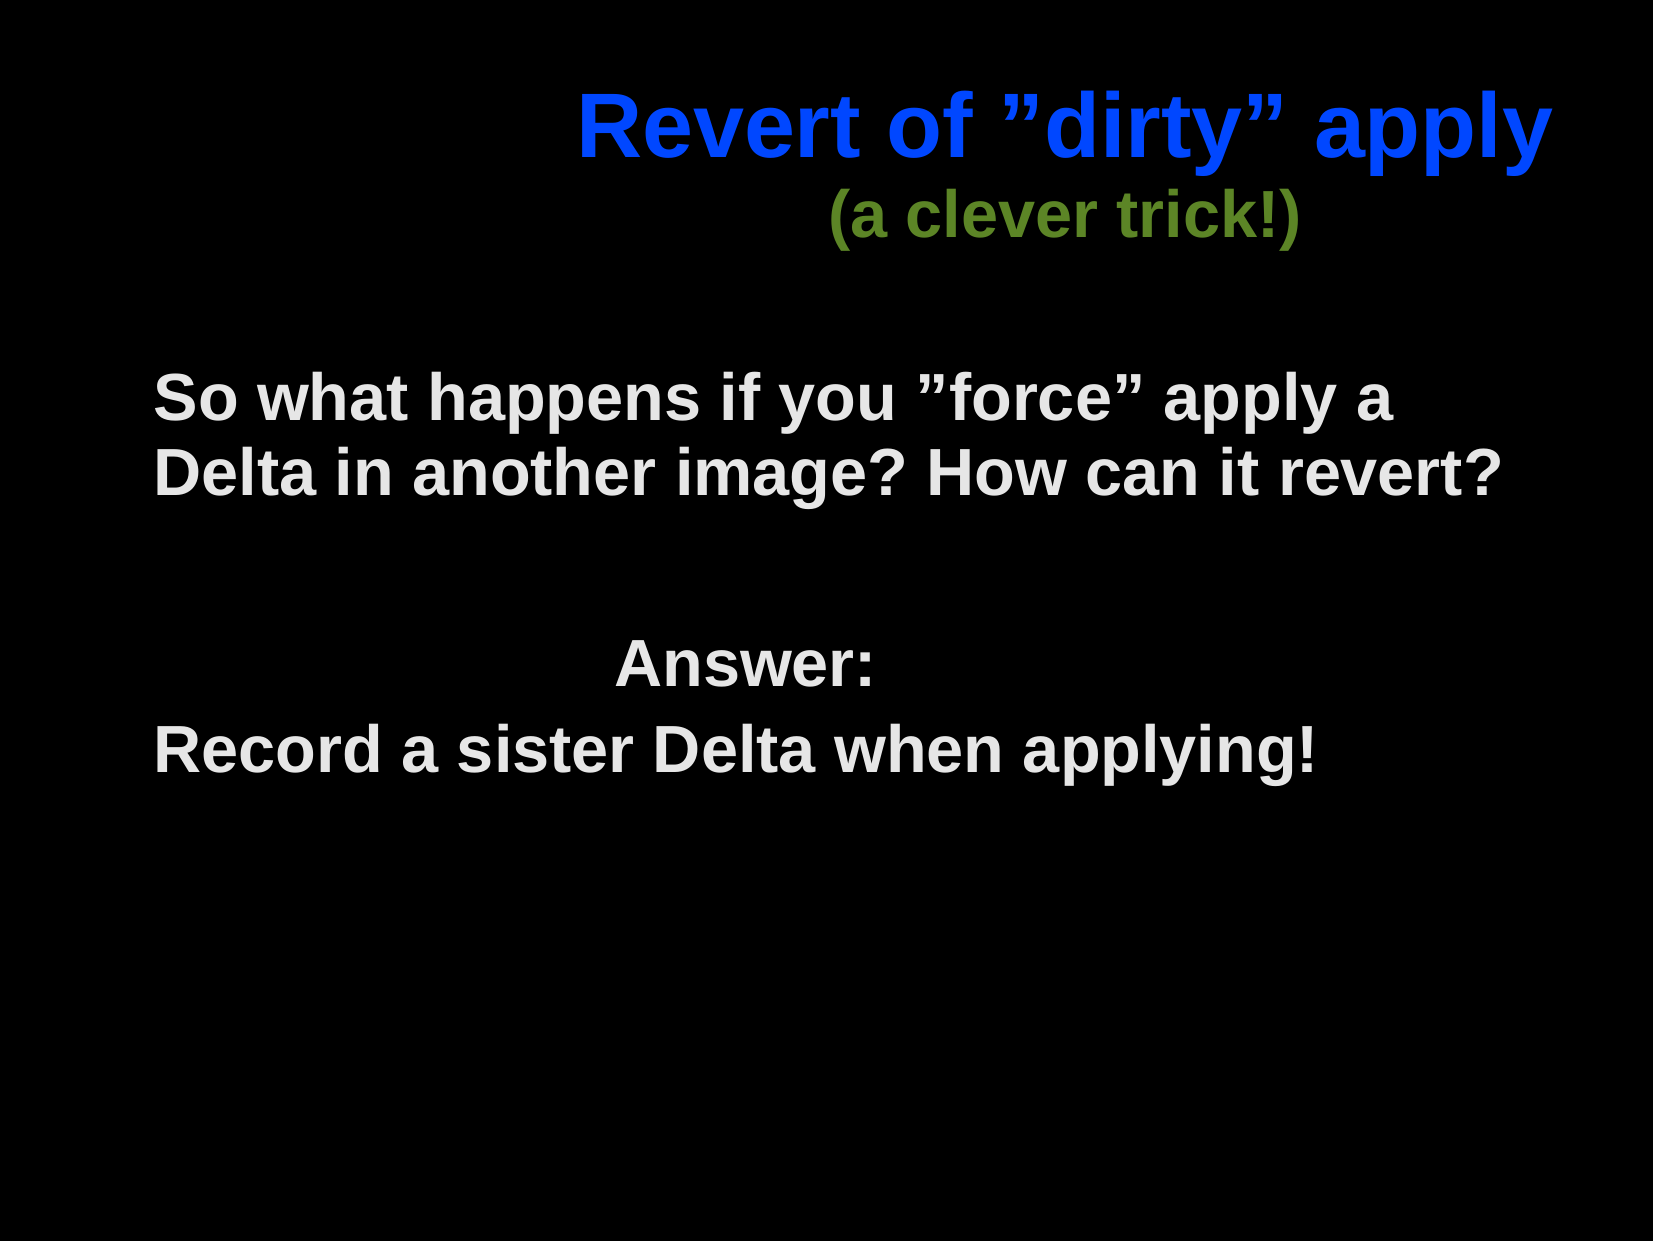

# Revert of ”dirty” apply (a clever trick!)
So what happens if you ”force” apply a Delta in another image? How can it revert?
Answer:
Record a sister Delta when applying!